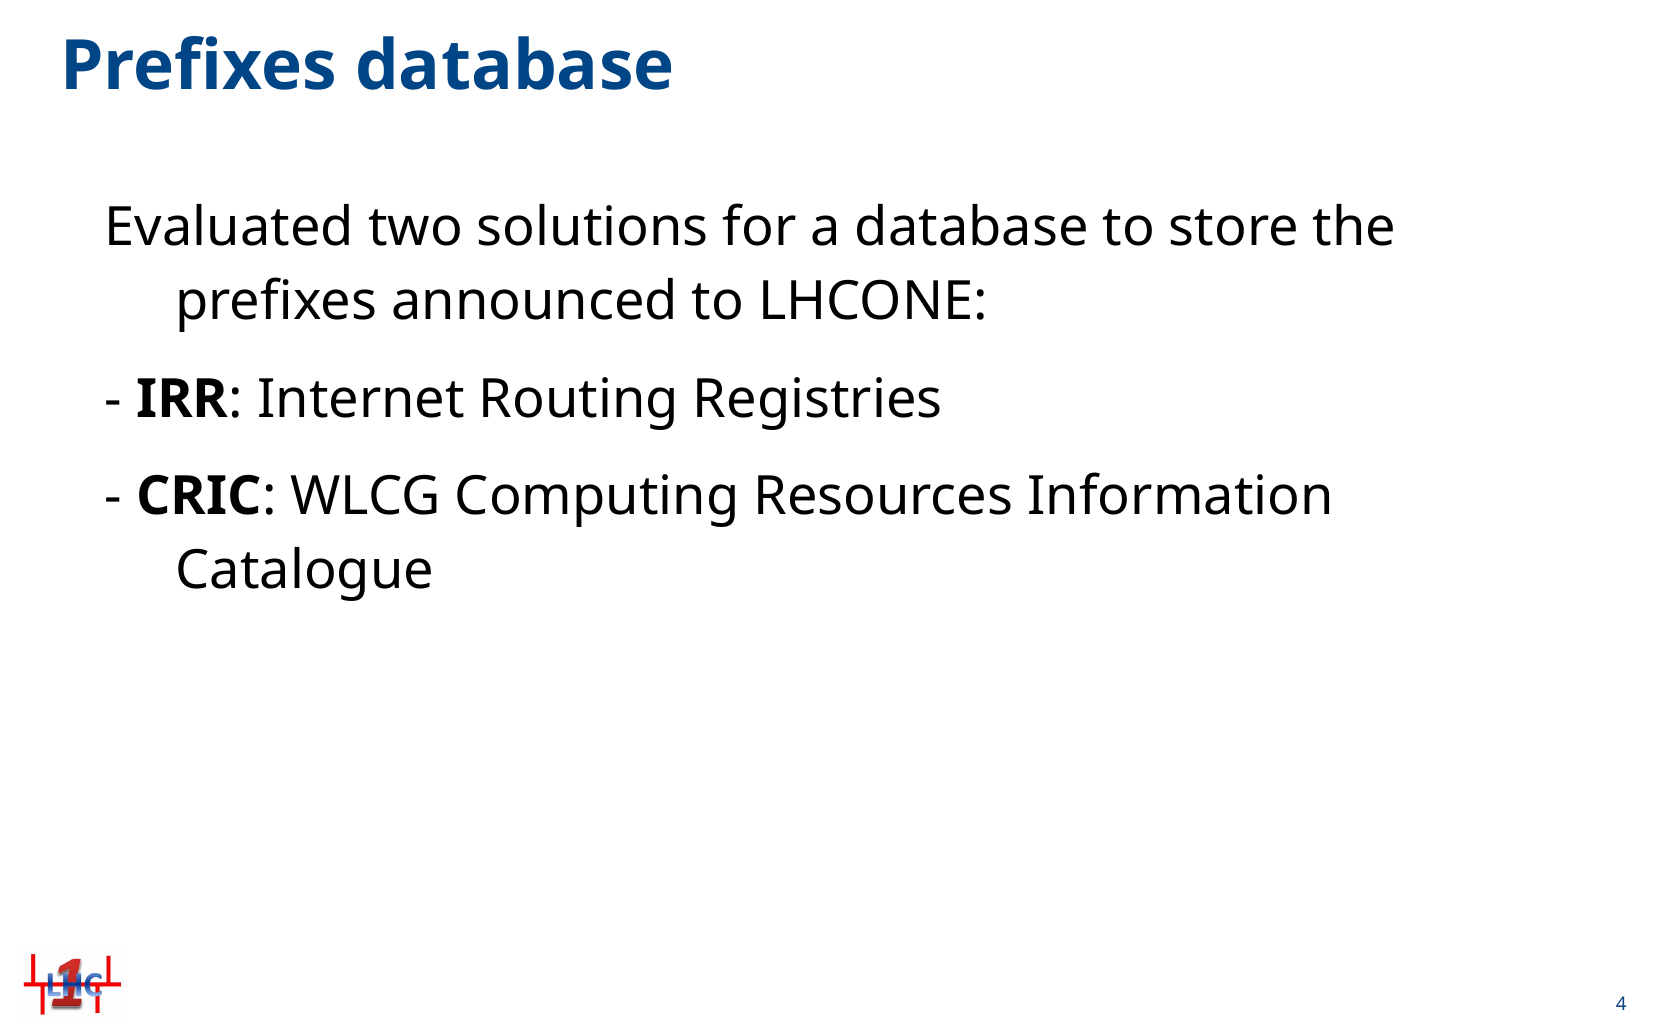

# Prefixes database
Evaluated two solutions for a database to store the prefixes announced to LHCONE:
- IRR: Internet Routing Registries
- CRIC: WLCG Computing Resources Information Catalogue